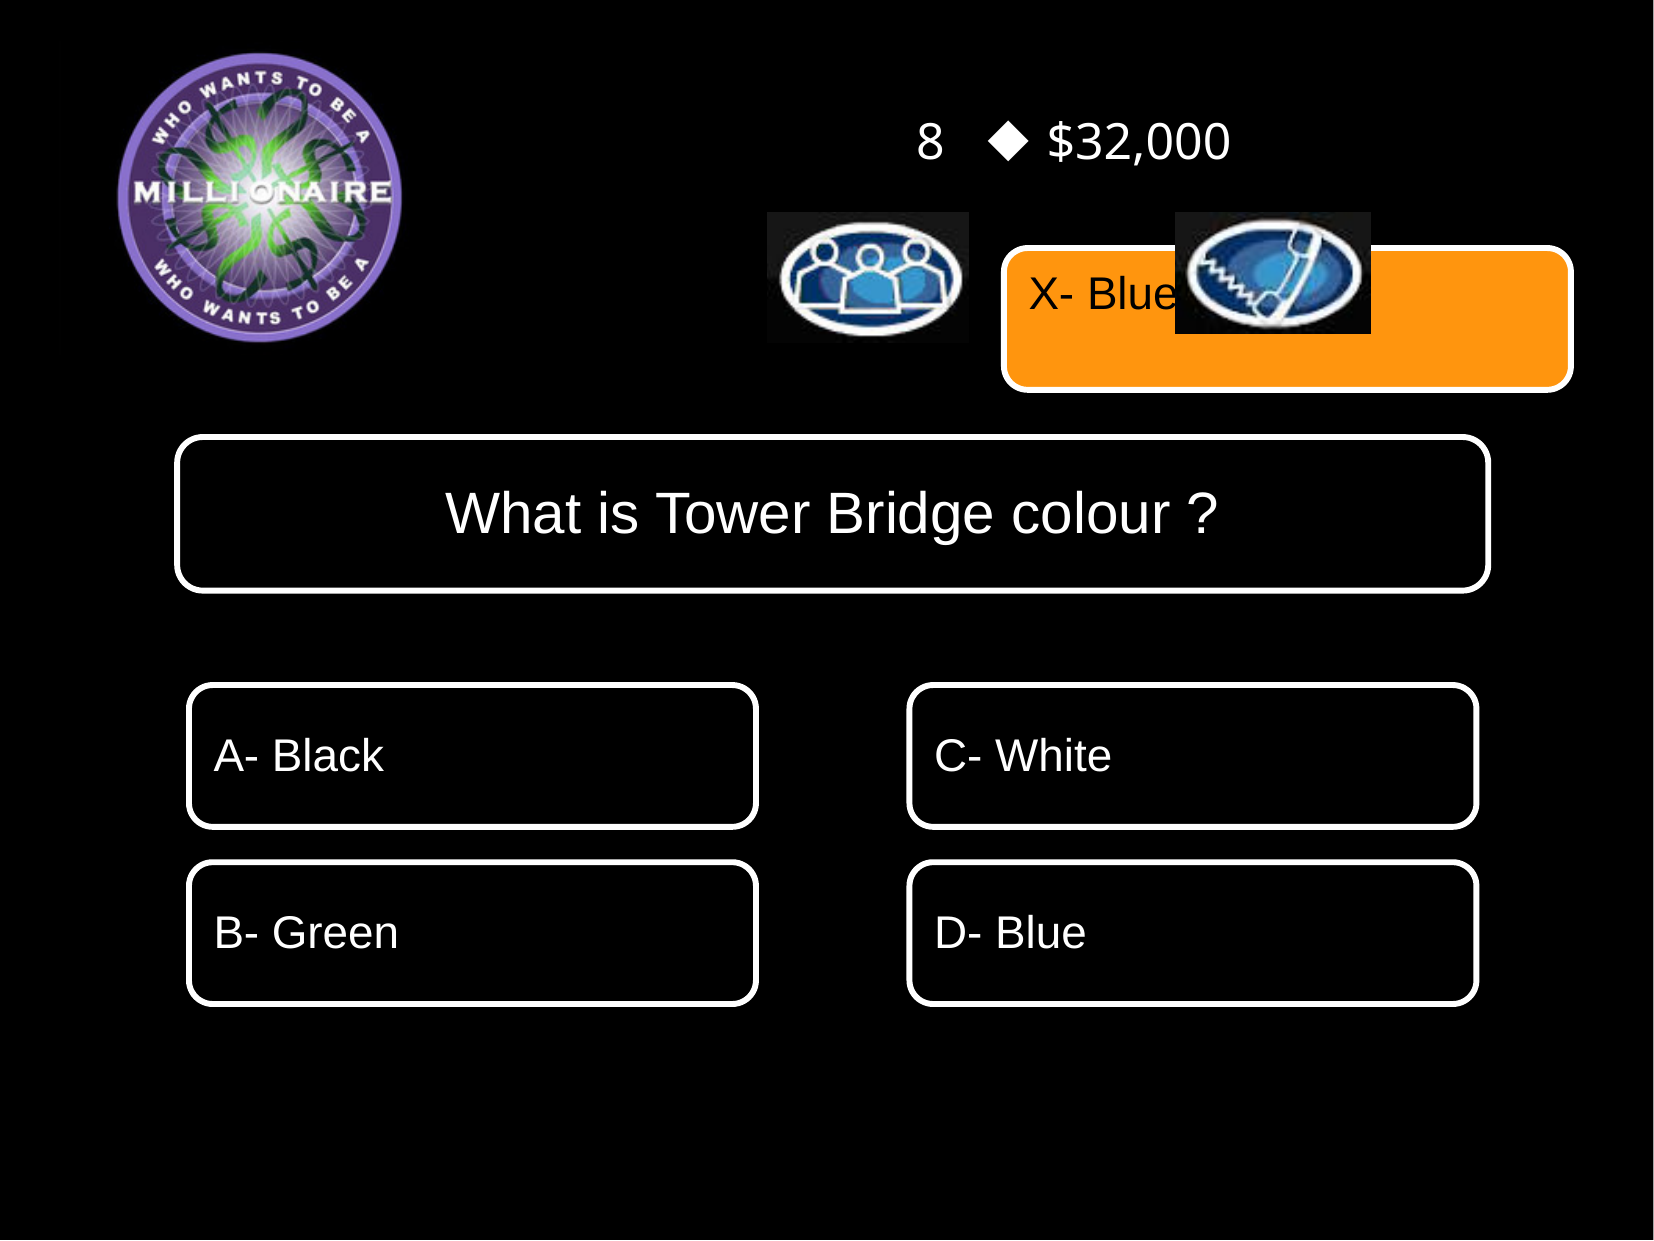

8  $32,000
X- Blue
What is Tower Bridge colour ?
A- Black
C- White
B- Green
D- Blue